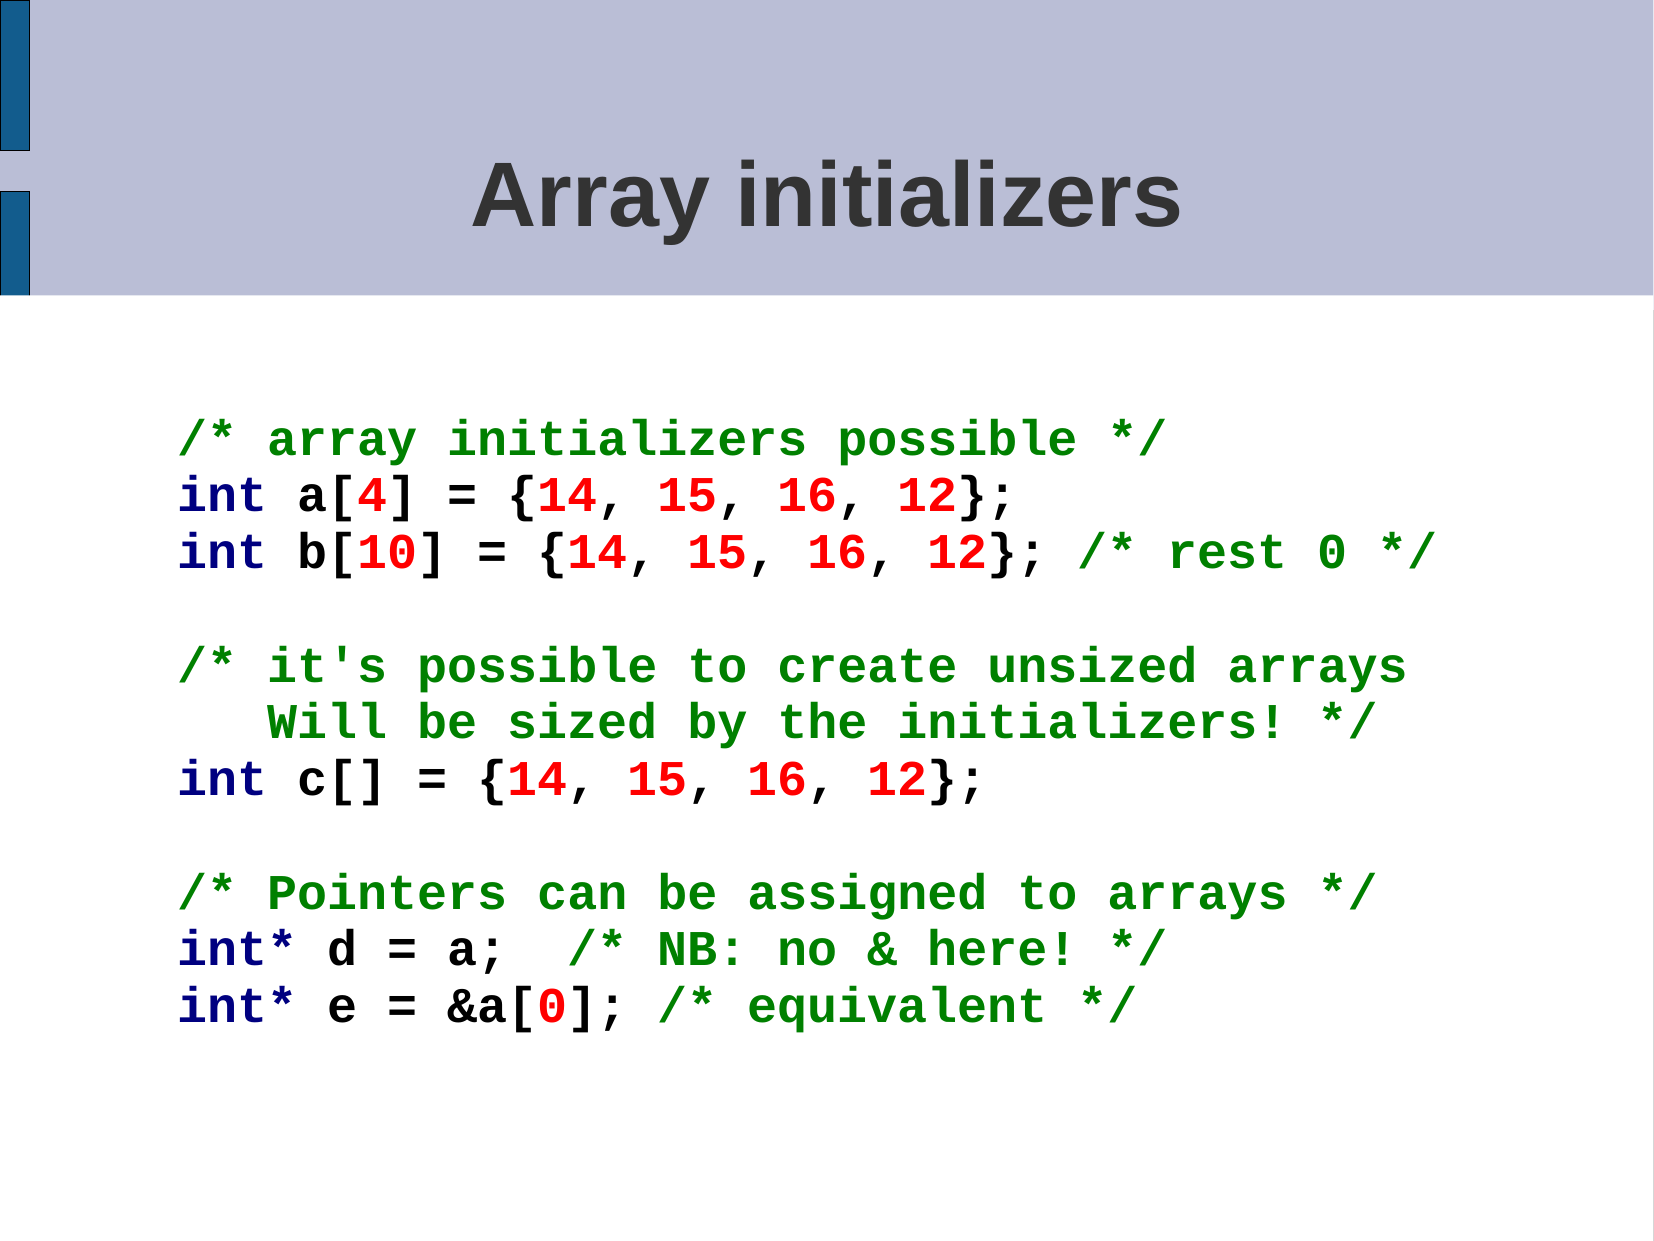

# Array initializers
/* array initializers possible */
int a[4] = {14, 15, 16, 12};
int b[10] = {14, 15, 16, 12}; /* rest 0 */
/* it's possible to create unsized arrays
 Will be sized by the initializers! */
int c[] = {14, 15, 16, 12};
/* Pointers can be assigned to arrays */
int* d = a; /* NB: no & here! */
int* e = &a[0]; /* equivalent */